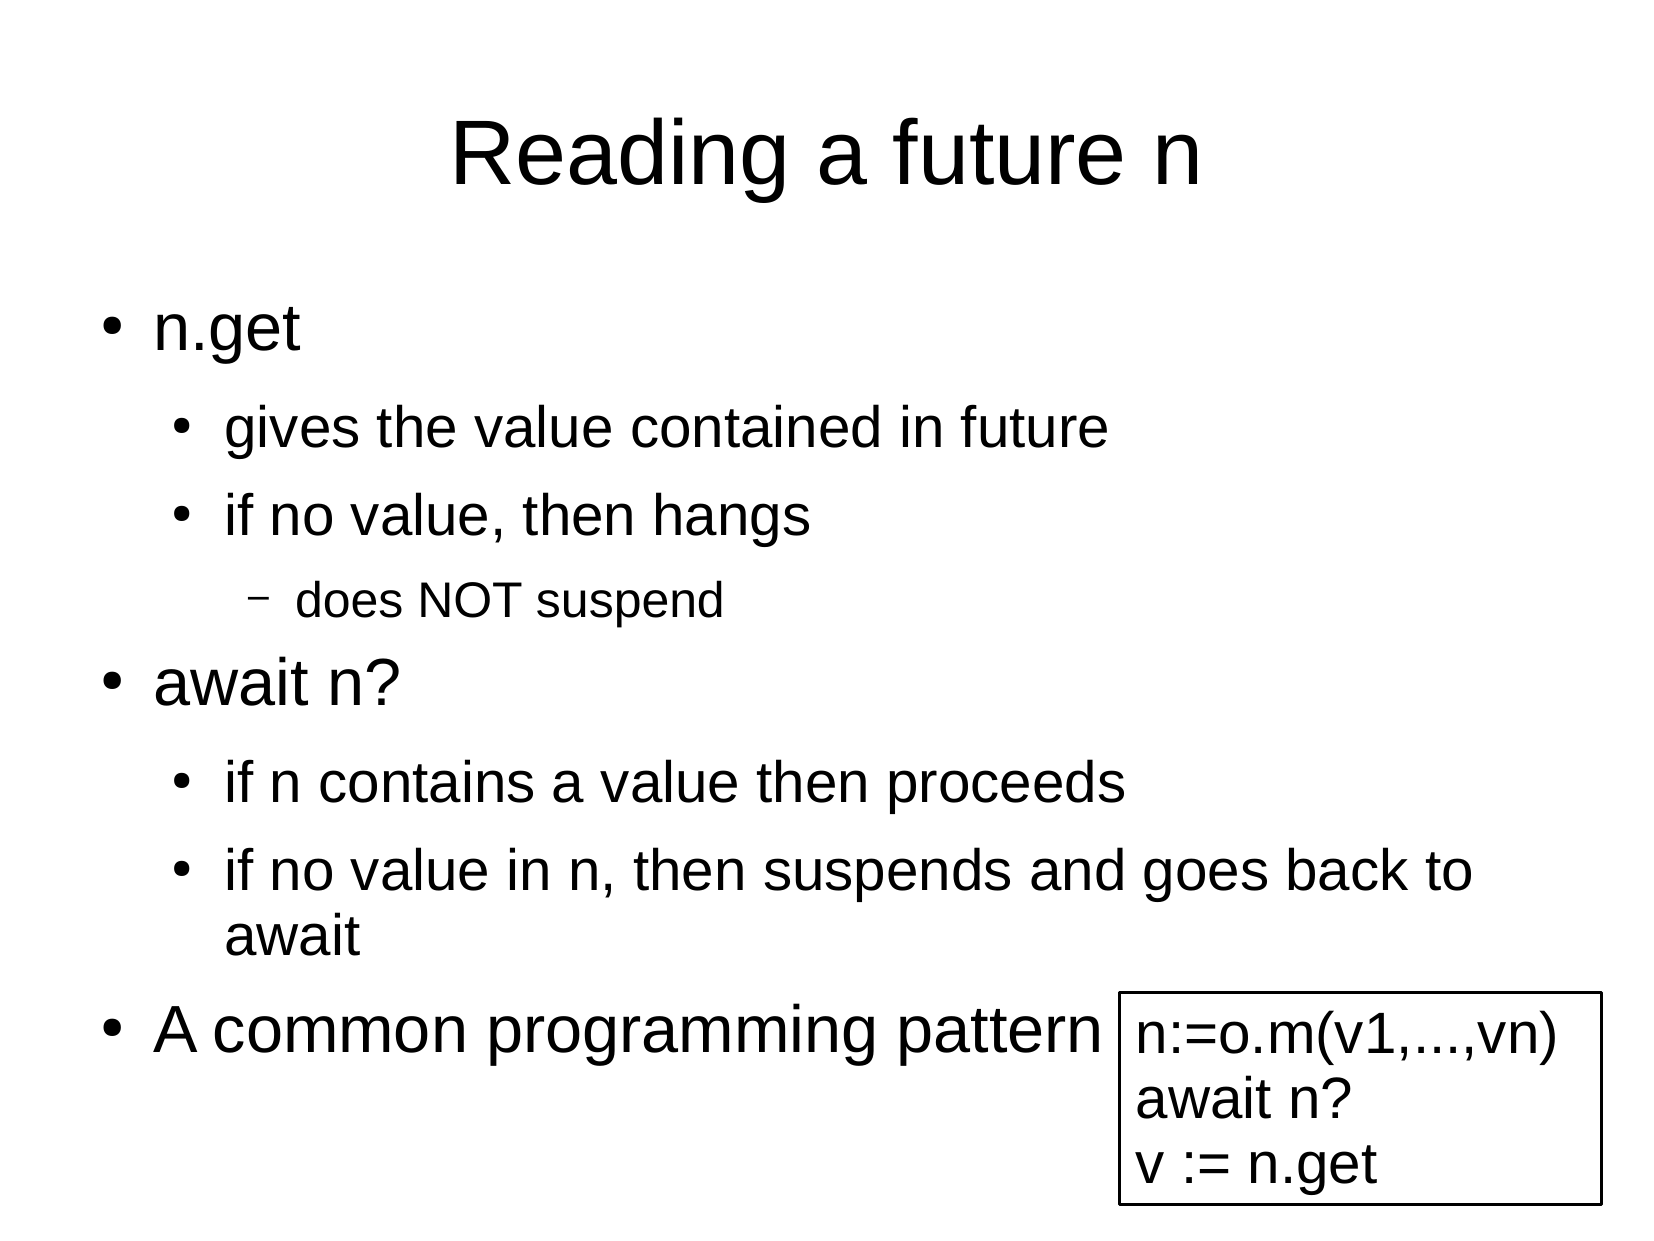

# Reading a future n
n.get
gives the value contained in future
if no value, then hangs
does NOT suspend
await n?
if n contains a value then proceeds
if no value in n, then suspends and goes back to await
A common programming pattern
n:=o.m(v1,...,vn)
await n?
v := n.get